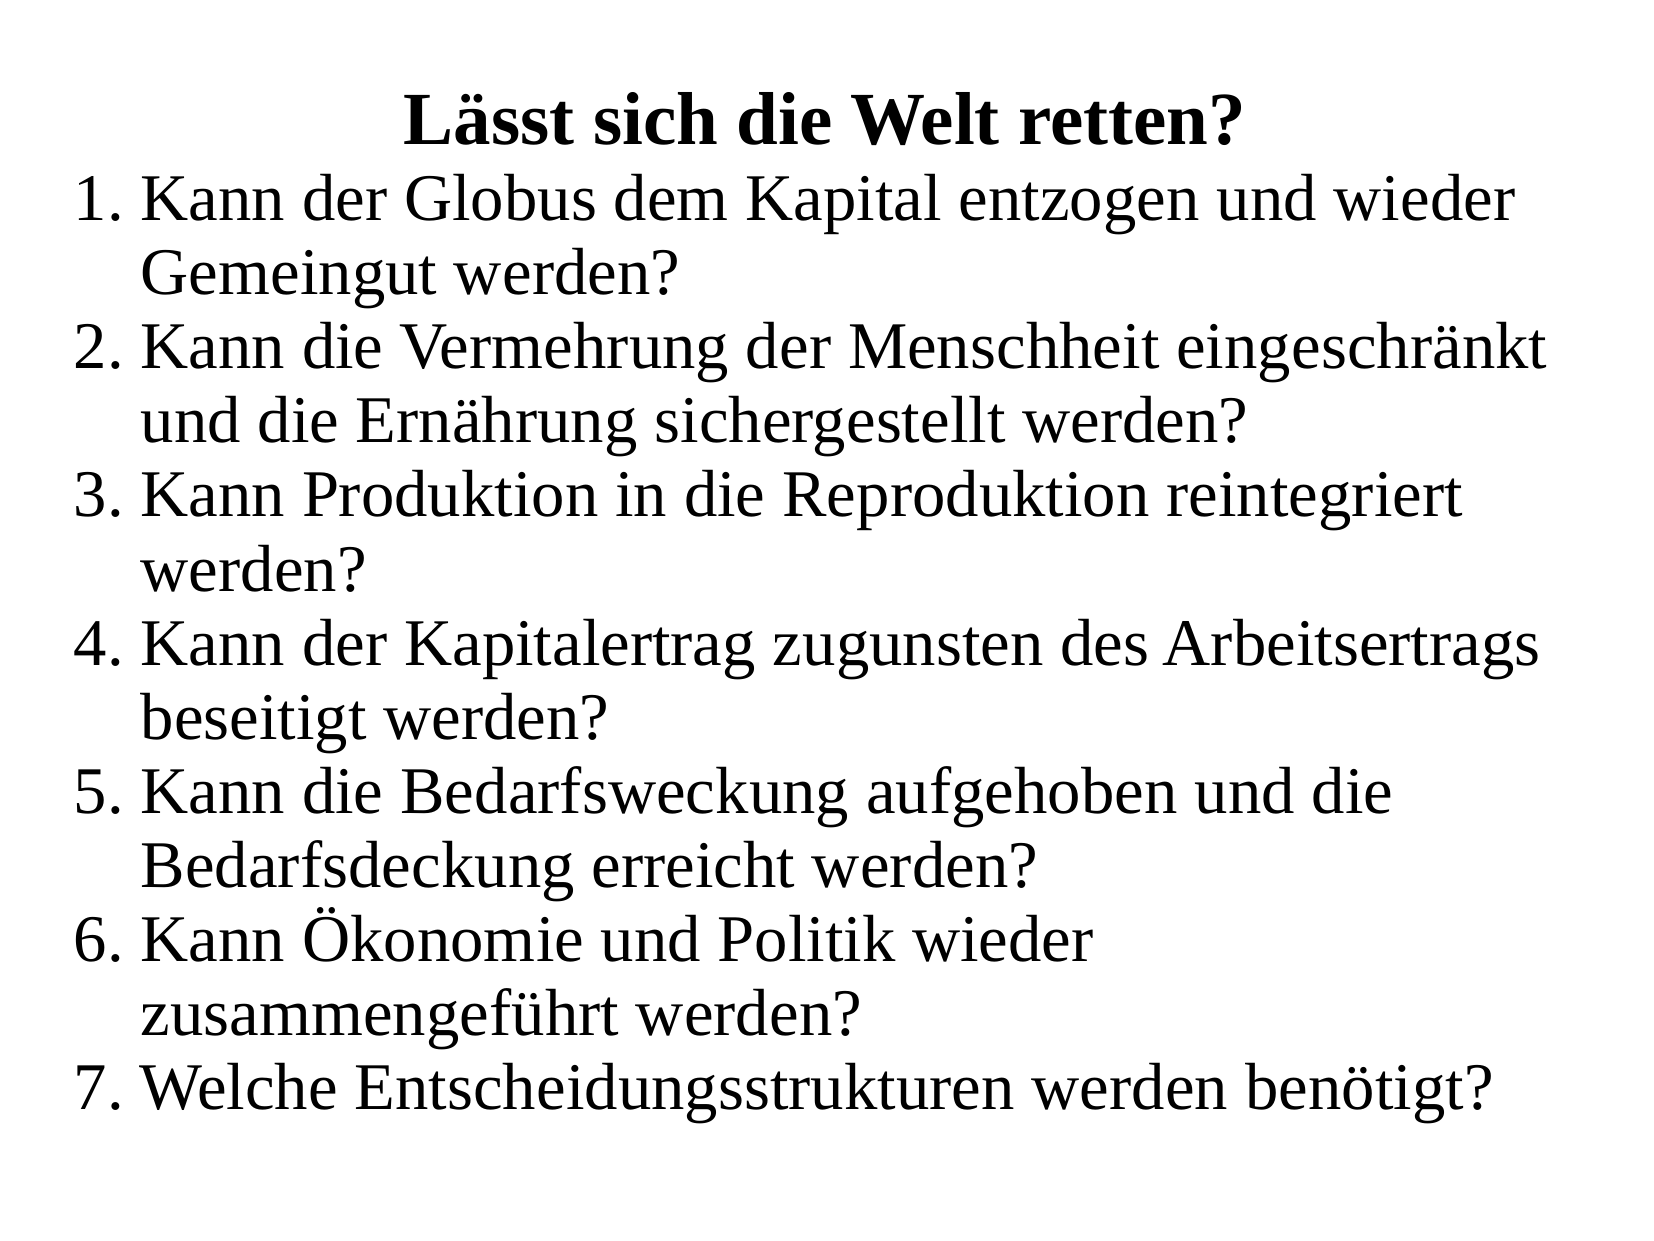

Lässt sich die Welt retten?
1. Kann der Globus dem Kapital entzogen und wieder Gemeingut werden?
2. Kann die Vermehrung der Menschheit eingeschränkt und die Ernährung sichergestellt werden?
3. Kann Produktion in die Reproduktion reintegriert werden?
4. Kann der Kapitalertrag zugunsten des Arbeitsertrags beseitigt werden?
5. Kann die Bedarfsweckung aufgehoben und die Bedarfsdeckung erreicht werden?
6. Kann Ökonomie und Politik wieder zusammengeführt werden?
7. Welche Entscheidungsstrukturen werden benötigt?